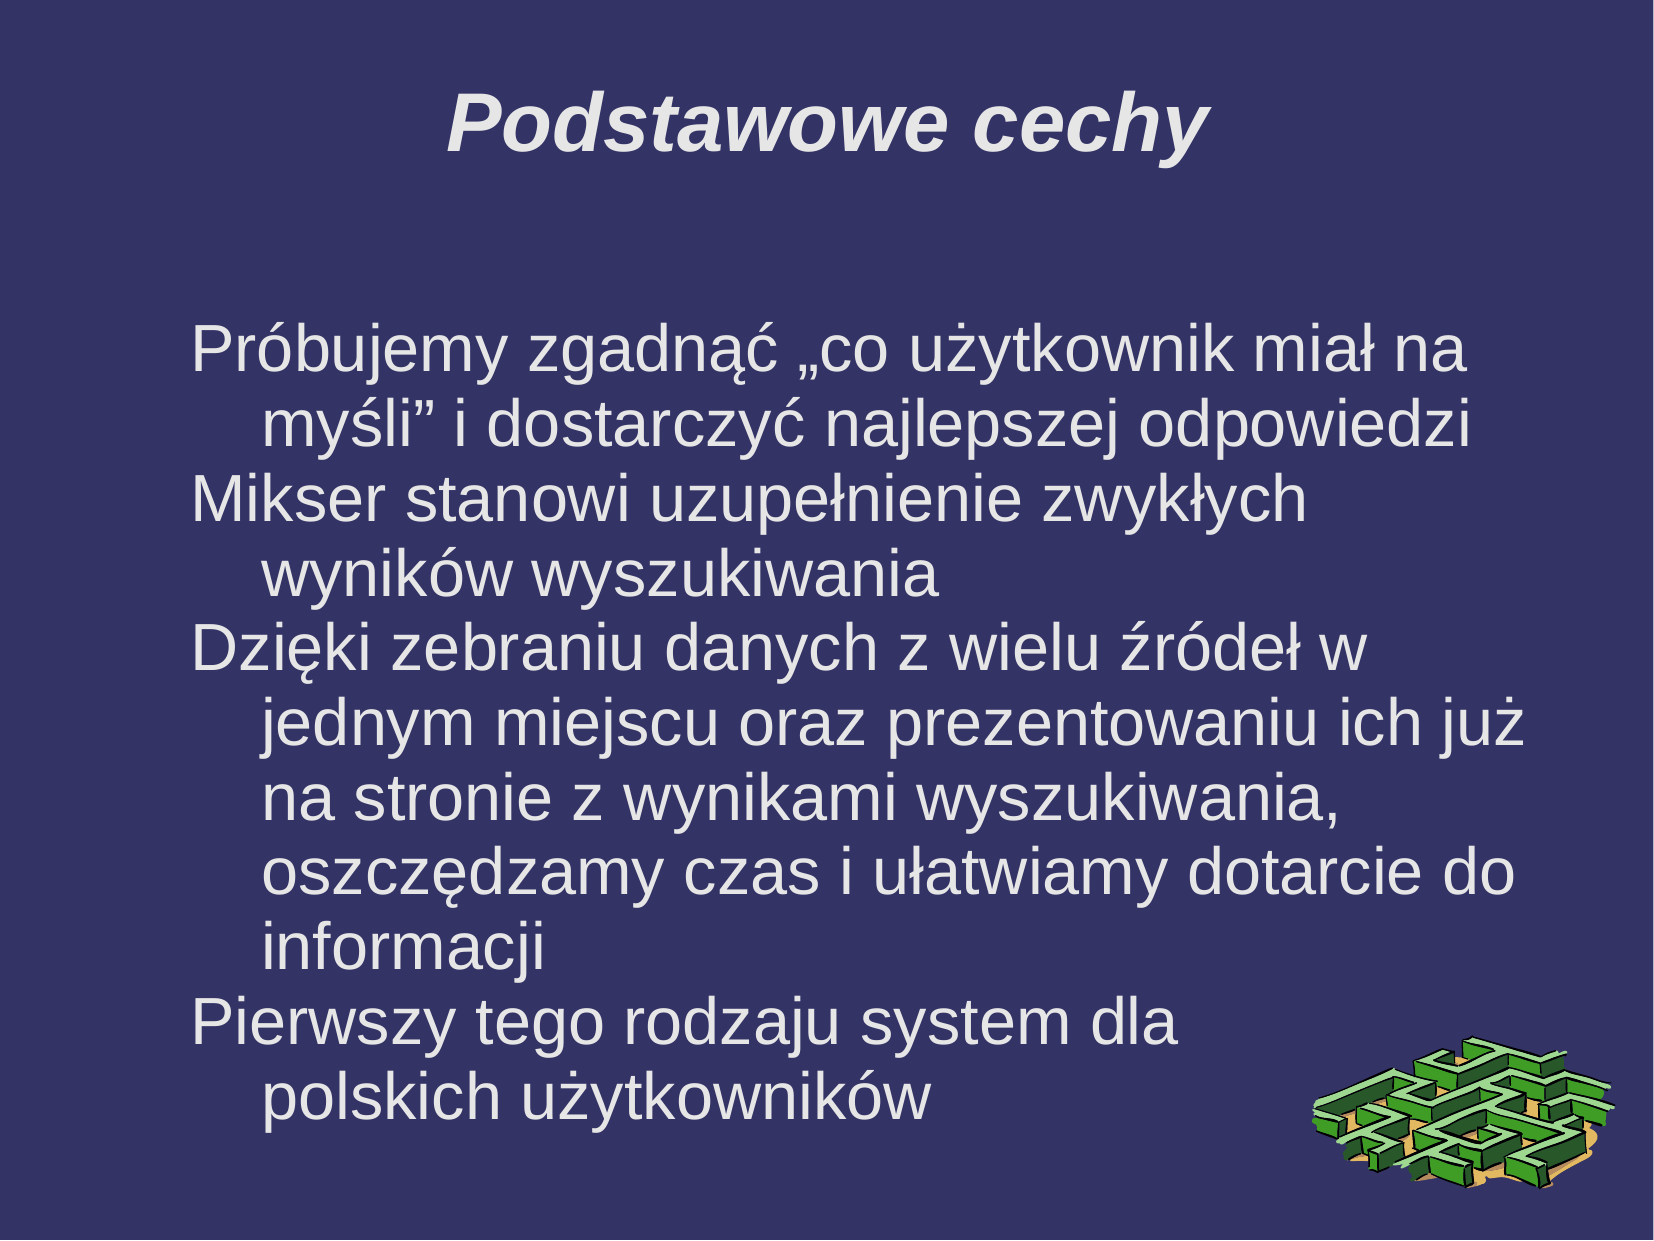

# Podstawowe cechy
Próbujemy zgadnąć „co użytkownik miał na myśli” i dostarczyć najlepszej odpowiedzi
Mikser stanowi uzupełnienie zwykłych wyników wyszukiwania
Dzięki zebraniu danych z wielu źródeł w jednym miejscu oraz prezentowaniu ich już na stronie z wynikami wyszukiwania, oszczędzamy czas i ułatwiamy dotarcie do informacji
Pierwszy tego rodzaju system dla
polskich użytkowników